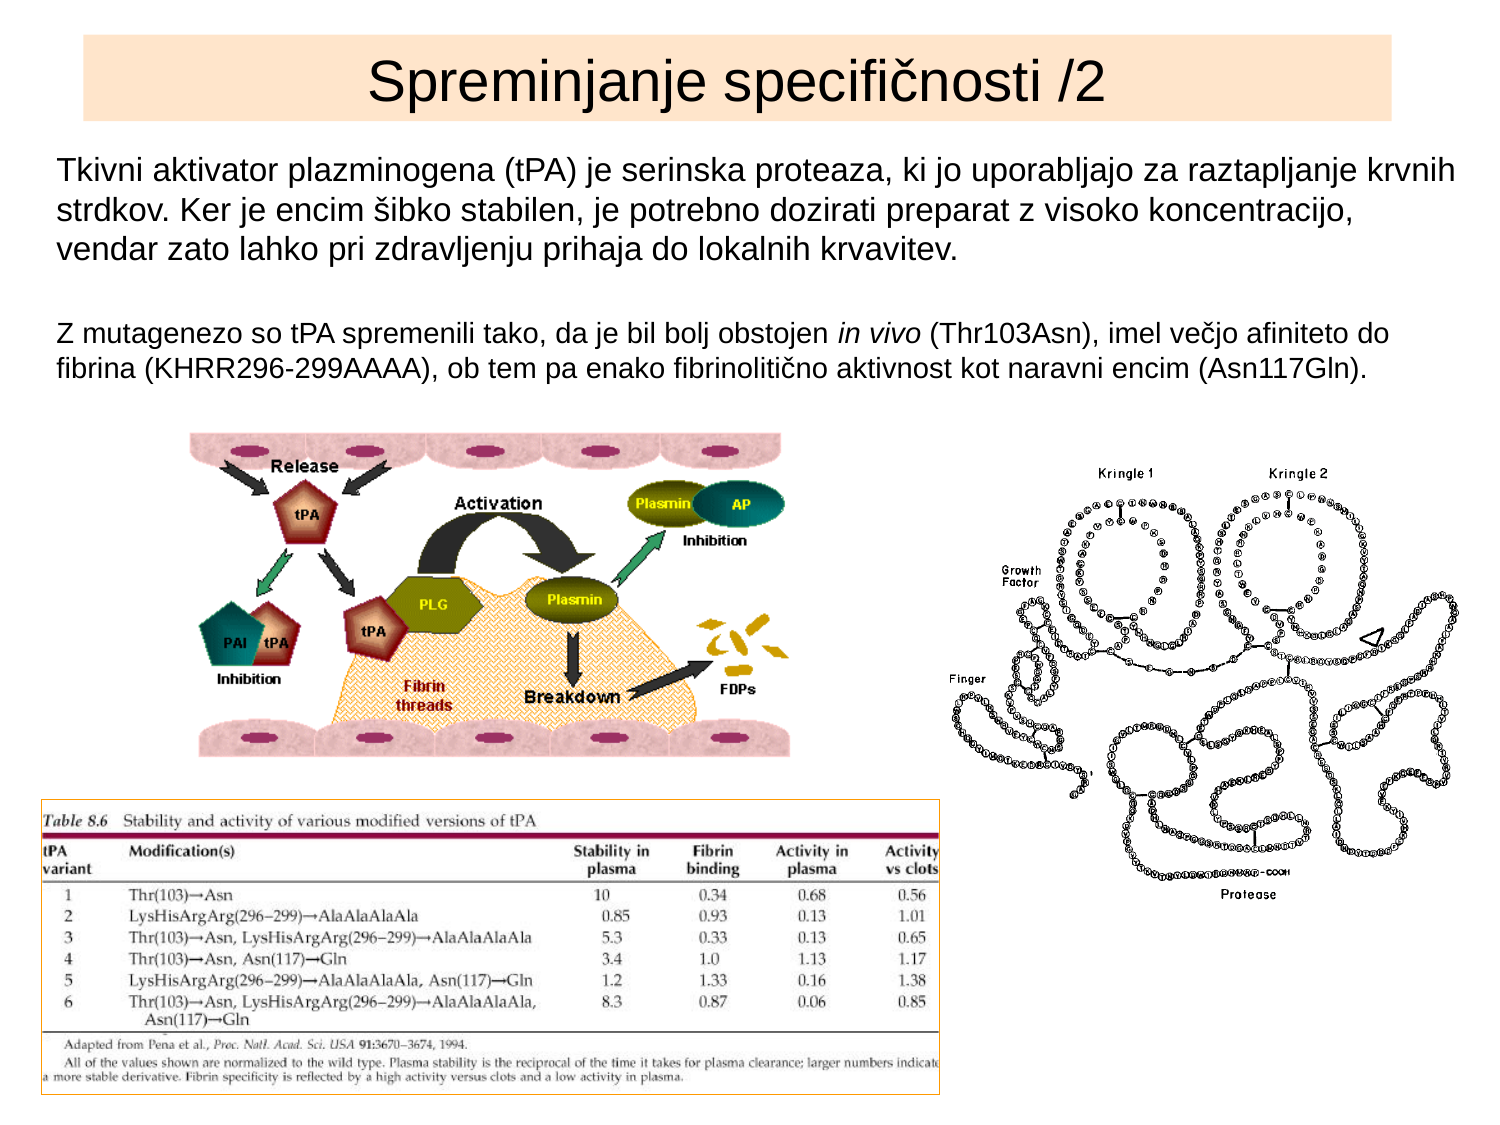

# Spreminjanje specifičnosti /2
Tkivni aktivator plazminogena (tPA) je serinska proteaza, ki jo uporabljajo za raztapljanje krvnih strdkov. Ker je encim šibko stabilen, je potrebno dozirati preparat z visoko koncentracijo, vendar zato lahko pri zdravljenju prihaja do lokalnih krvavitev.
Z mutagenezo so tPA spremenili tako, da je bil bolj obstojen in vivo (Thr103Asn), imel večjo afiniteto do fibrina (KHRR296-299AAAA), ob tem pa enako fibrinolitično aktivnost kot naravni encim (Asn117Gln).